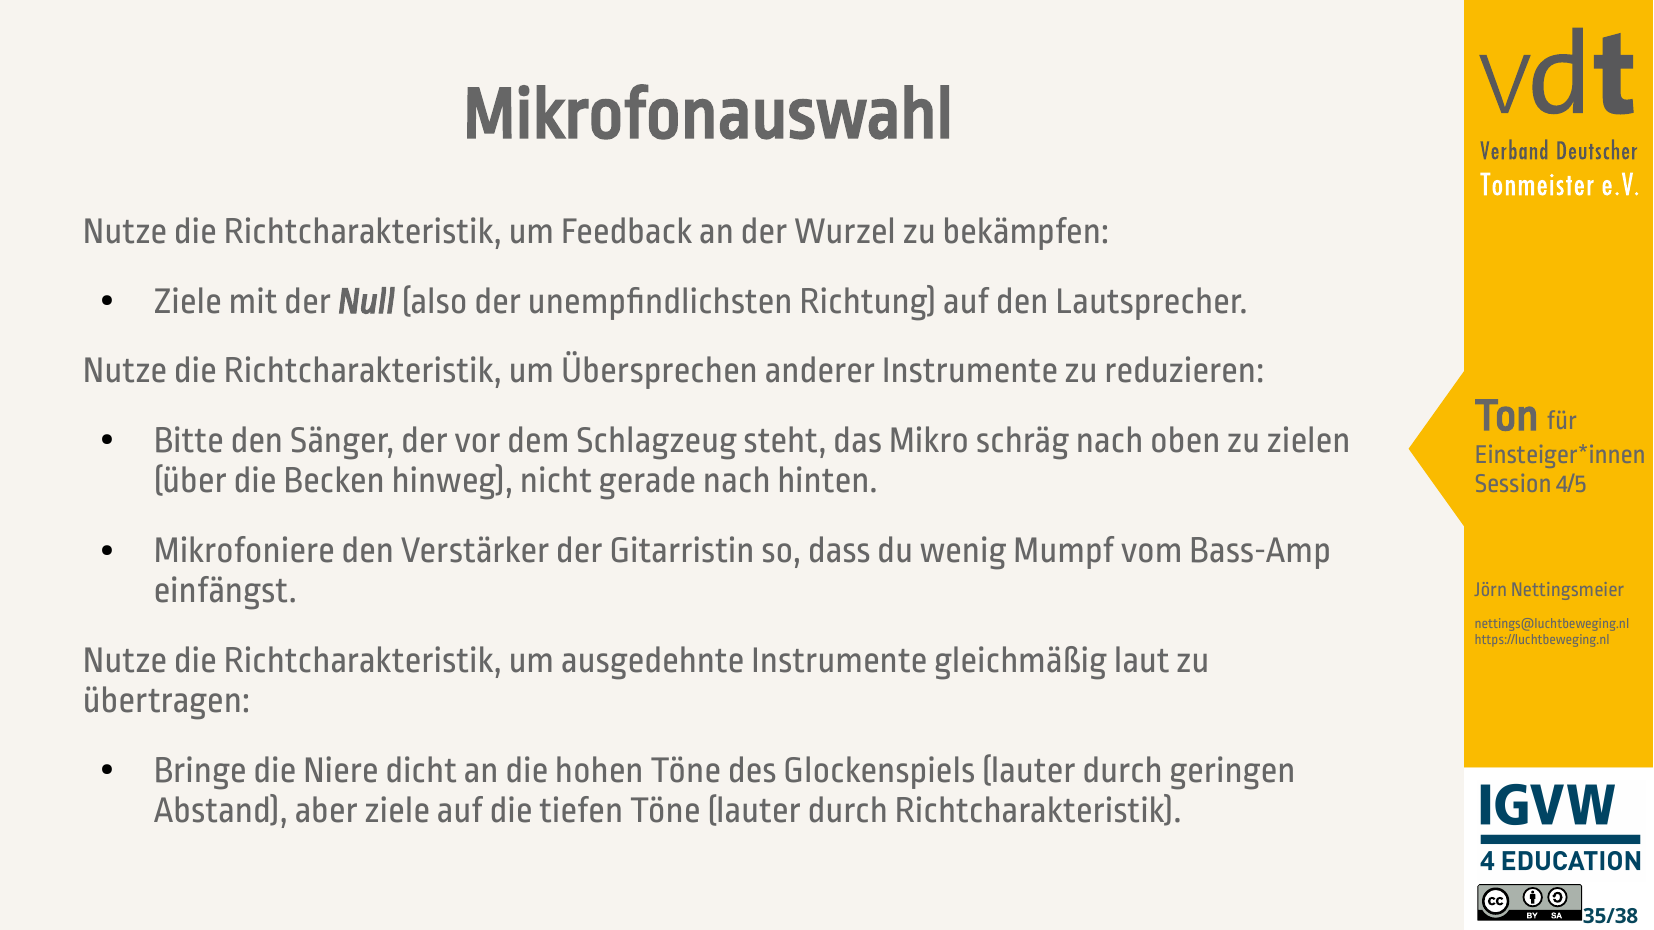

# Mikrofonauswahl
Nutze die Richtcharakteristik, um Feedback an der Wurzel zu bekämpfen:
Ziele mit der Null (also der unempfindlichsten Richtung) auf den Lautsprecher.
Nutze die Richtcharakteristik, um Übersprechen anderer Instrumente zu reduzieren:
Bitte den Sänger, der vor dem Schlagzeug steht, das Mikro schräg nach oben zu zielen (über die Becken hinweg), nicht gerade nach hinten.
Mikrofoniere den Verstärker der Gitarristin so, dass du wenig Mumpf vom Bass-Amp einfängst.
Nutze die Richtcharakteristik, um ausgedehnte Instrumente gleichmäßig laut zu übertragen:
Bringe die Niere dicht an die hohen Töne des Glockenspiels (lauter durch geringen Abstand), aber ziele auf die tiefen Töne (lauter durch Richtcharakteristik).